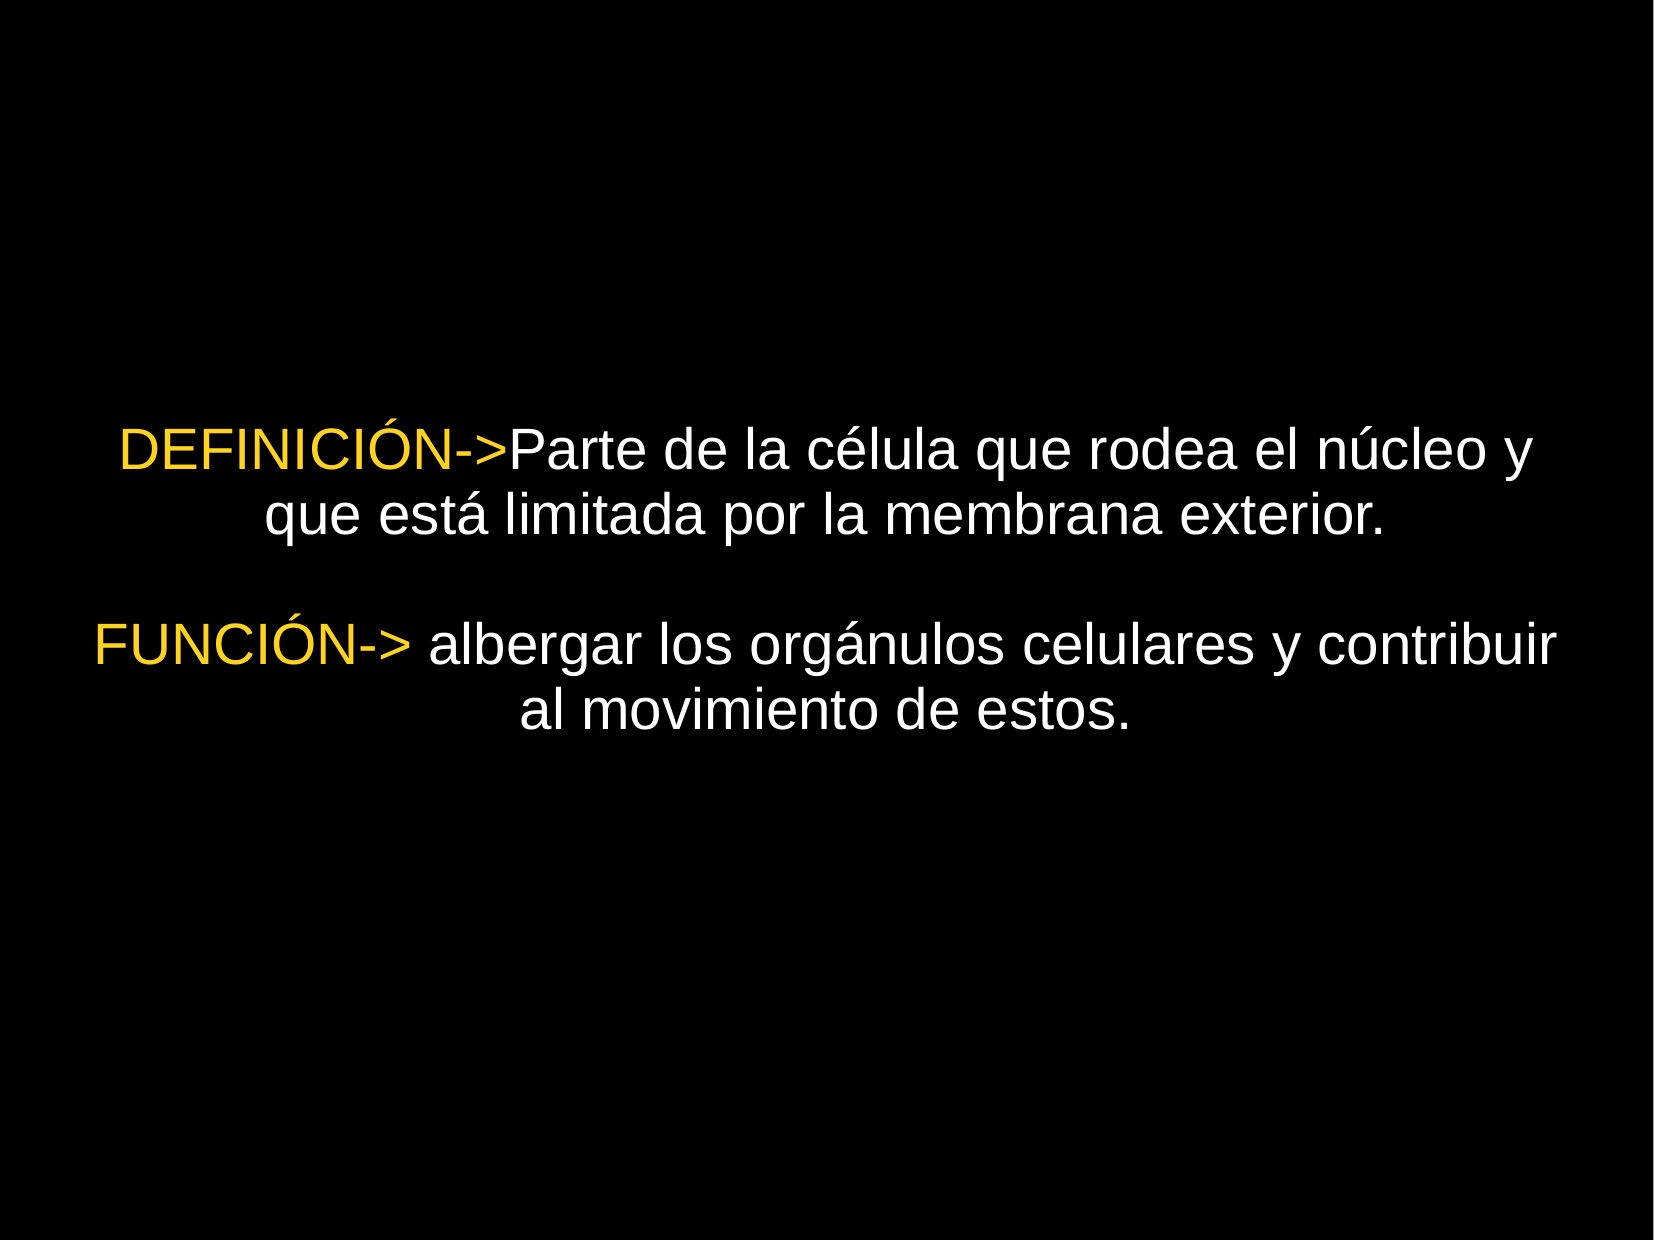

# DEFINICIÓN->Parte de la célula que rodea el núcleo y que está limitada por la membrana exterior.
FUNCIÓN-> albergar los orgánulos celulares y contribuir al movimiento de estos.